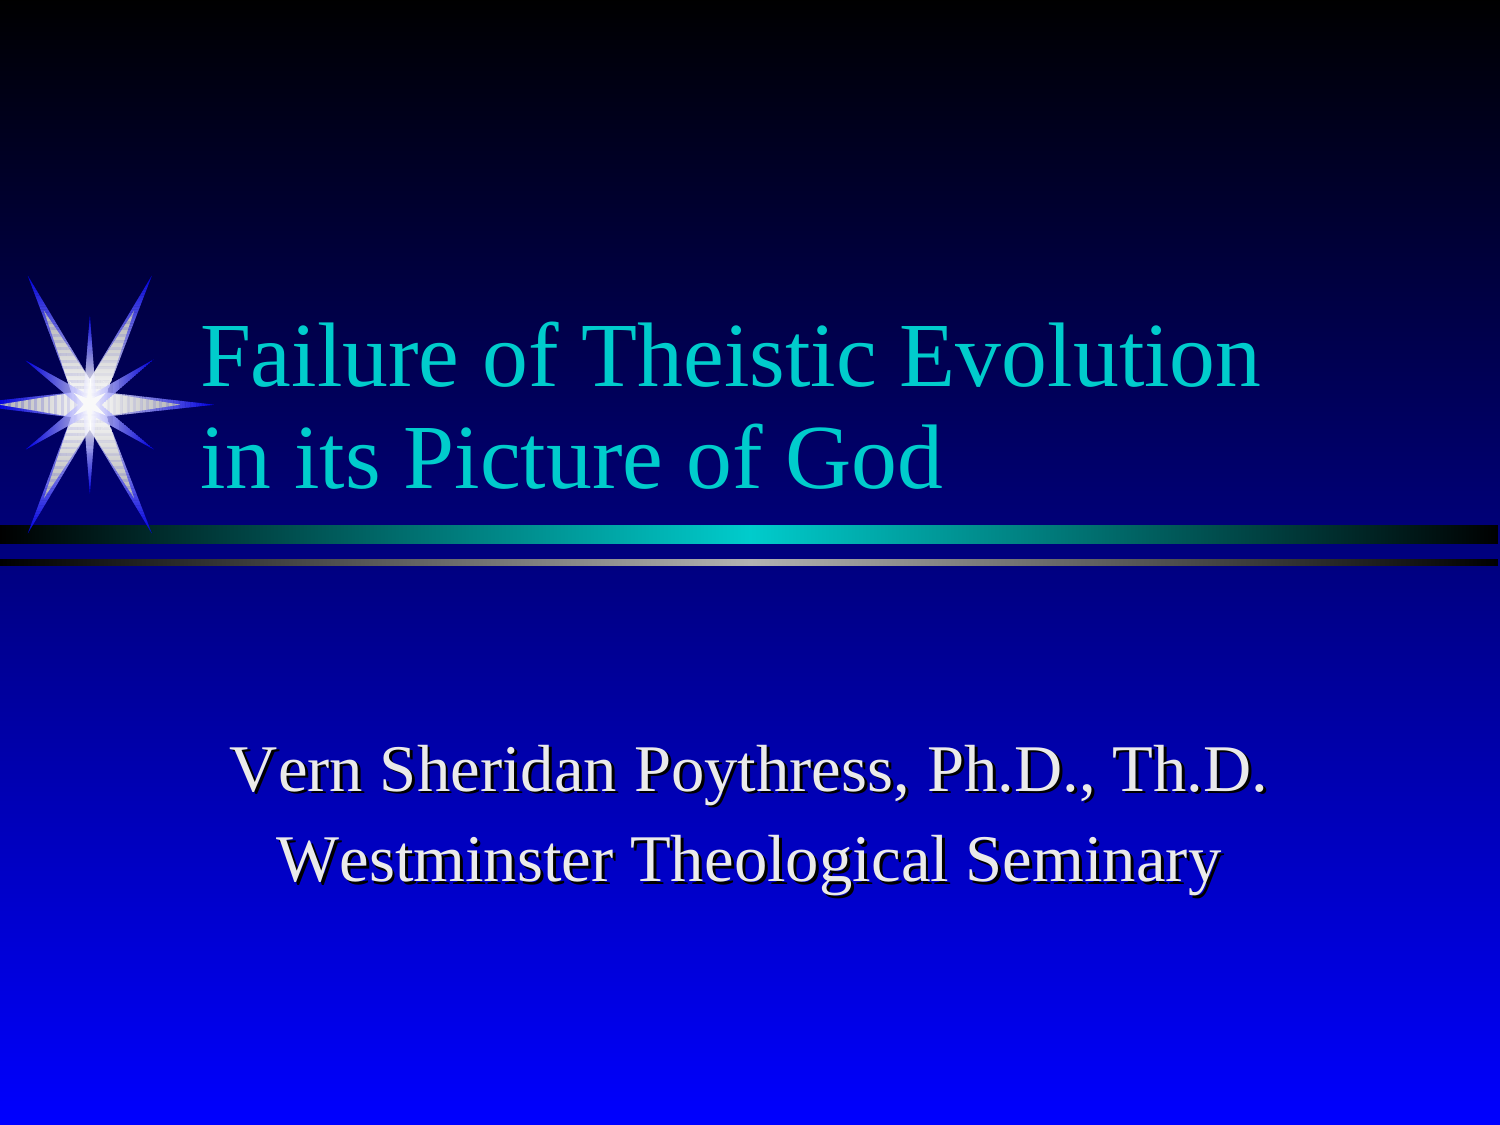

# Failure of Theistic Evolution in its Picture of God
Vern Sheridan Poythress, Ph.D., Th.D.
Westminster Theological Seminary